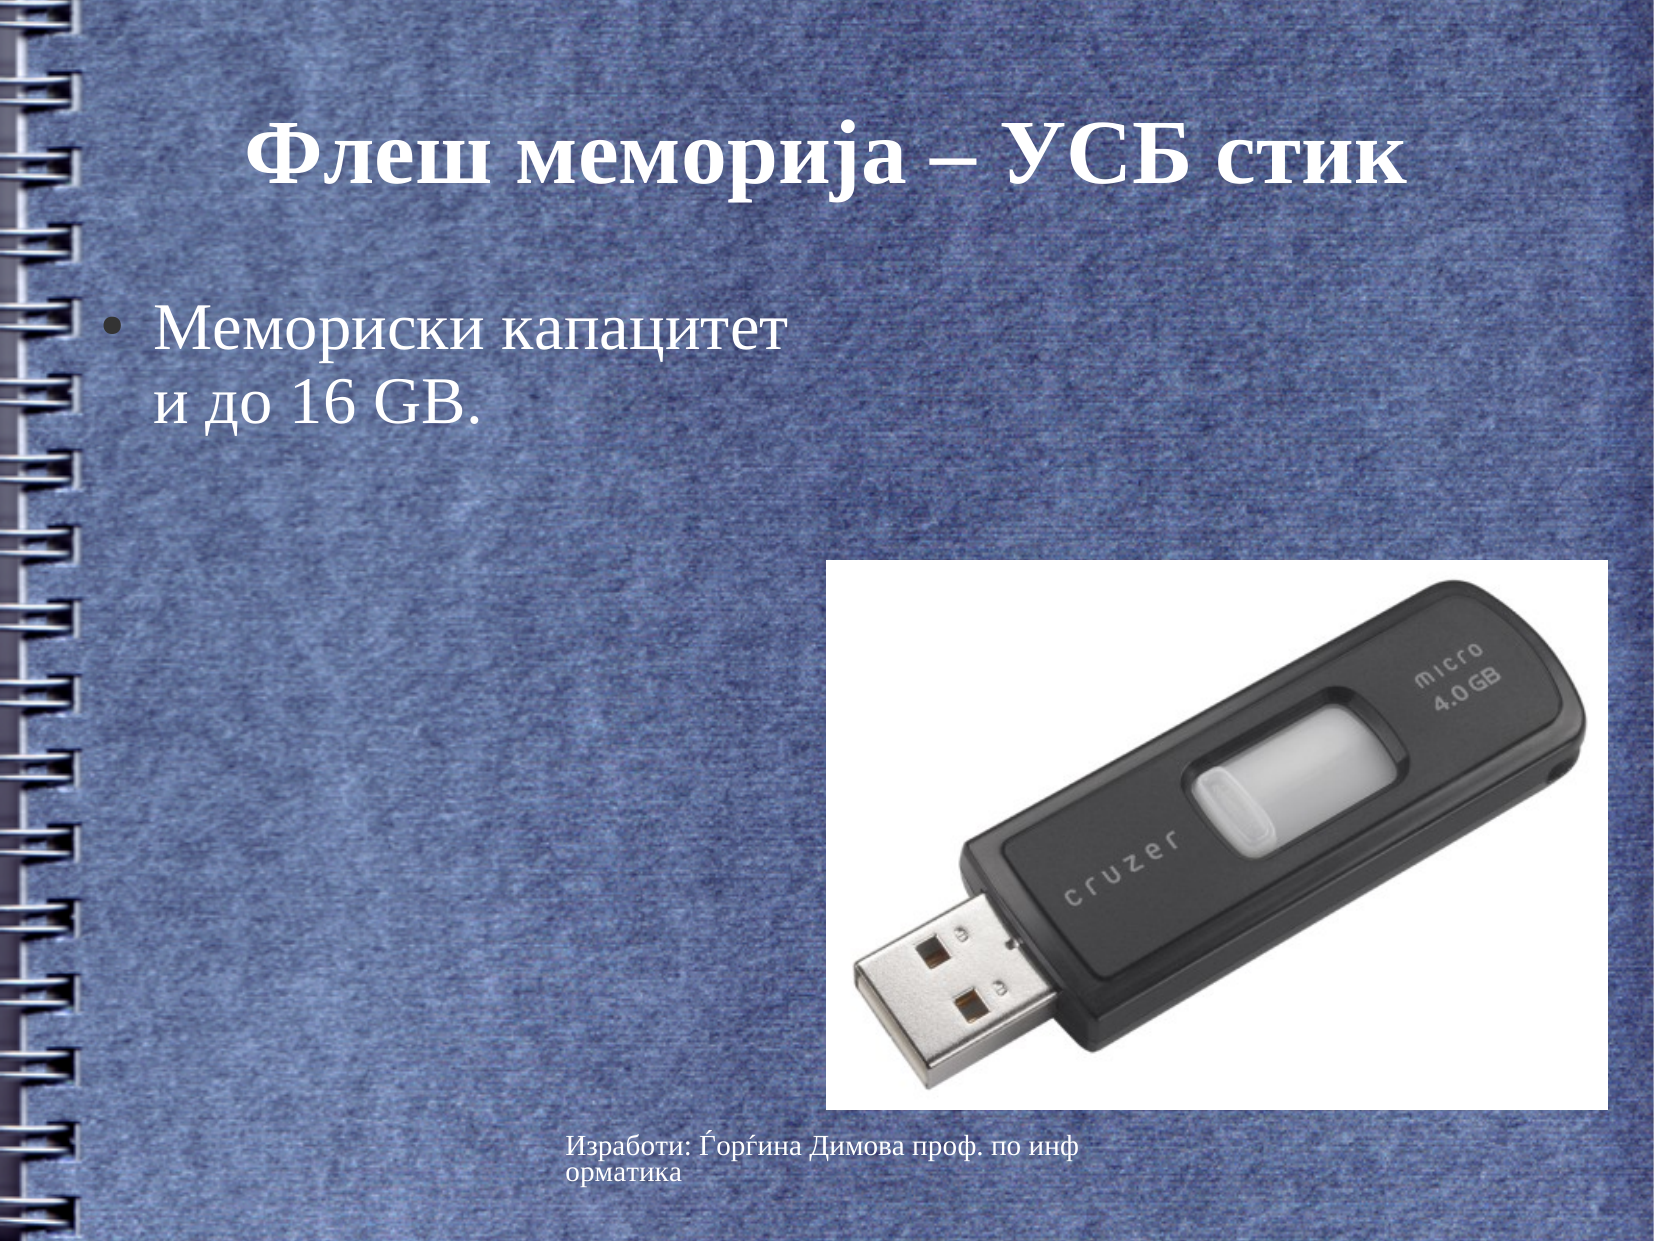

# Флеш меморија – УСБ стик
Мемориски капацитет и до 16 GB.
Изработи: Ѓорѓина Димова проф. по информатика